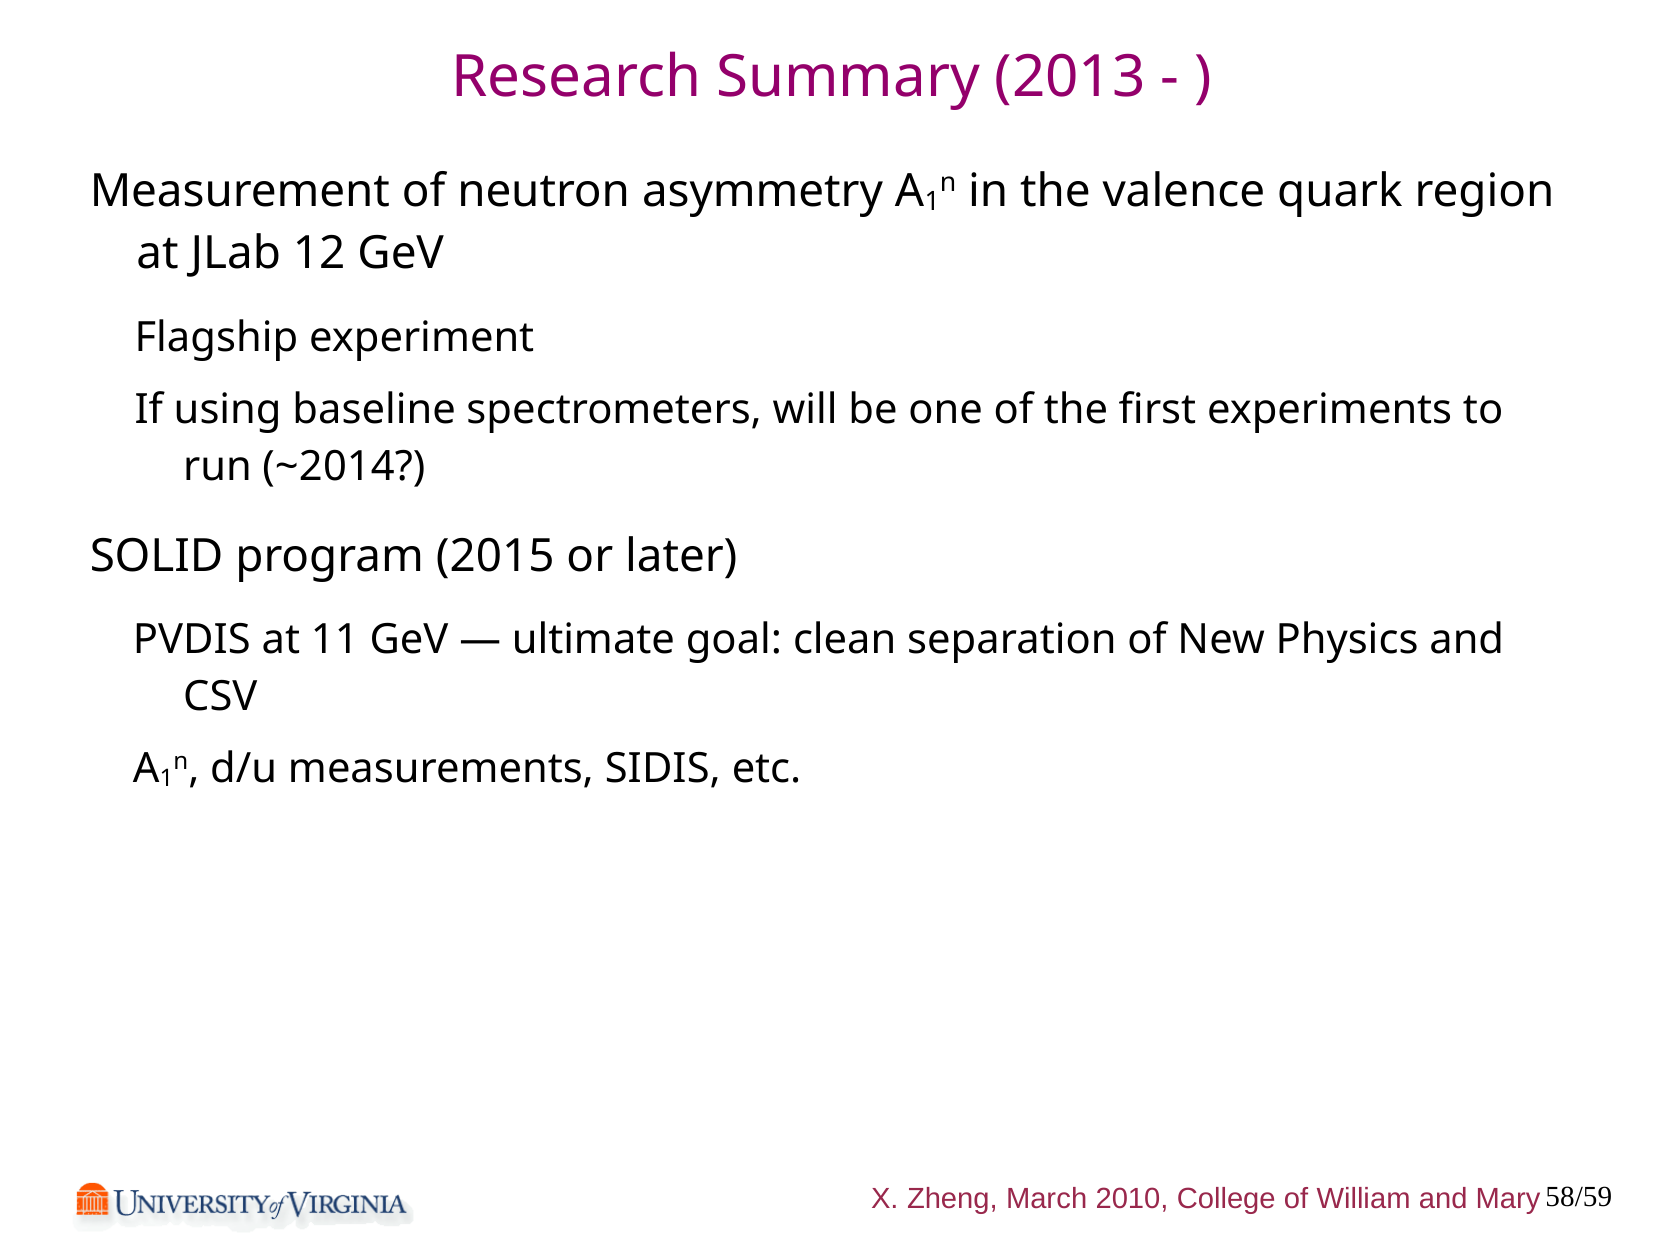

# Research Summary (2013 - )
Measurement of neutron asymmetry A1n in the valence quark region at JLab 12 GeV
Flagship experiment
If using baseline spectrometers, will be one of the first experiments to run (~2014?)
SOLID program (2015 or later)
PVDIS at 11 GeV — ultimate goal: clean separation of New Physics and CSV
A1n, d/u measurements, SIDIS, etc.